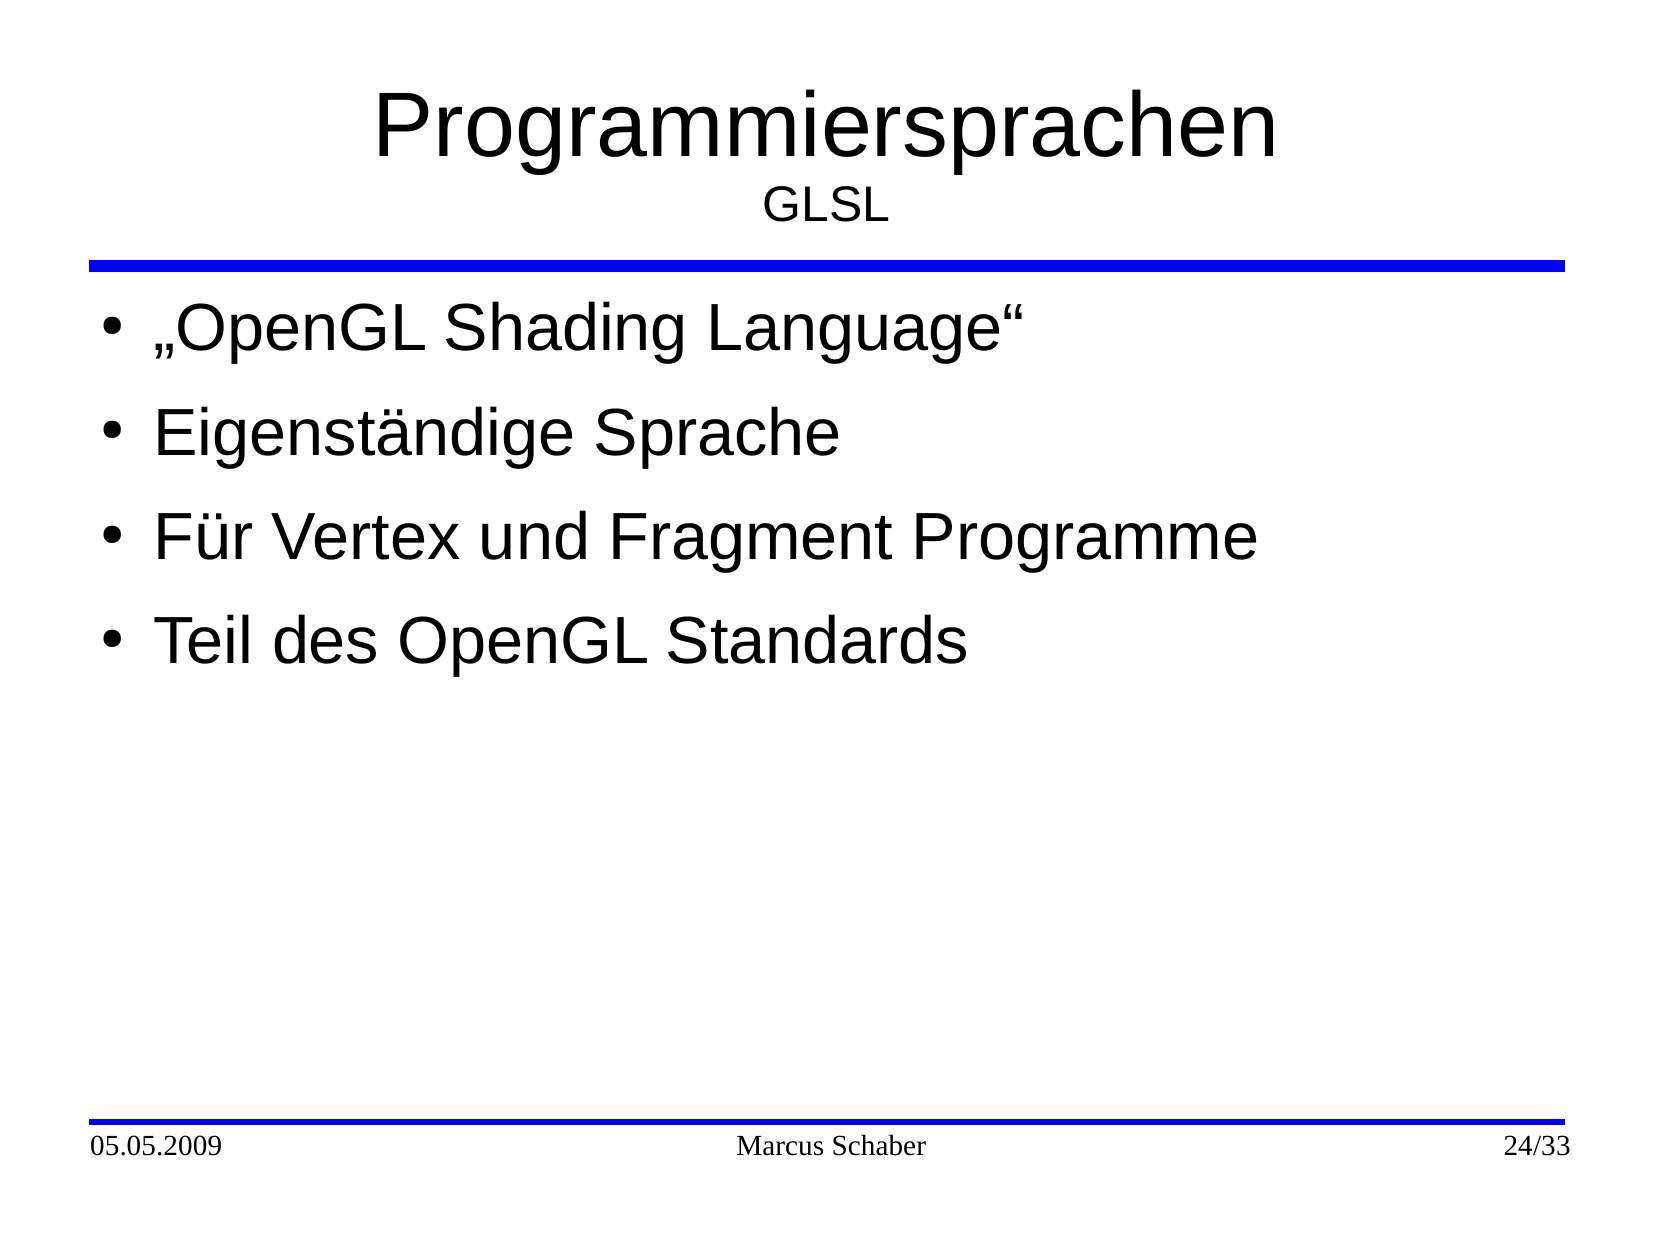

# Programmiersprachen GLSL
„OpenGL Shading Language“
Eigenständige Sprache
Für Vertex und Fragment Programme
Teil des OpenGL Standards
24